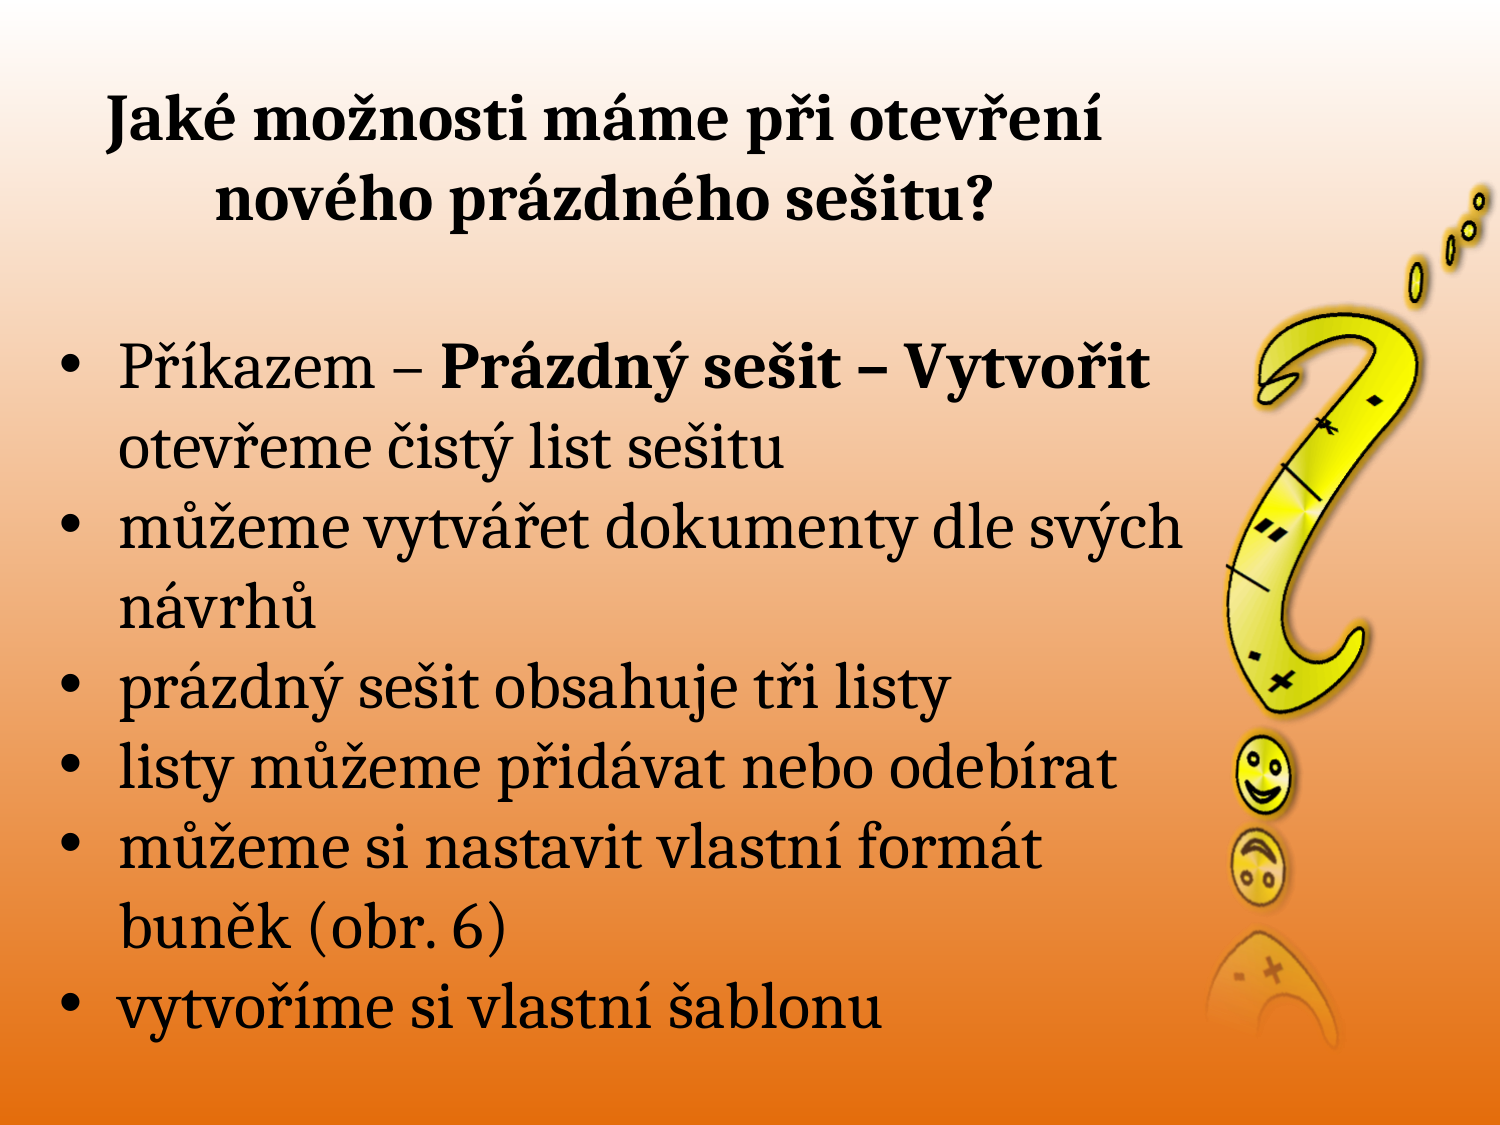

Jaké možnosti máme při otevření nového prázdného sešitu?
Příkazem – Prázdný sešit – Vytvořit otevřeme čistý list sešitu
můžeme vytvářet dokumenty dle svých návrhů
prázdný sešit obsahuje tři listy
listy můžeme přidávat nebo odebírat
můžeme si nastavit vlastní formát buněk (obr. 6)
vytvoříme si vlastní šablonu